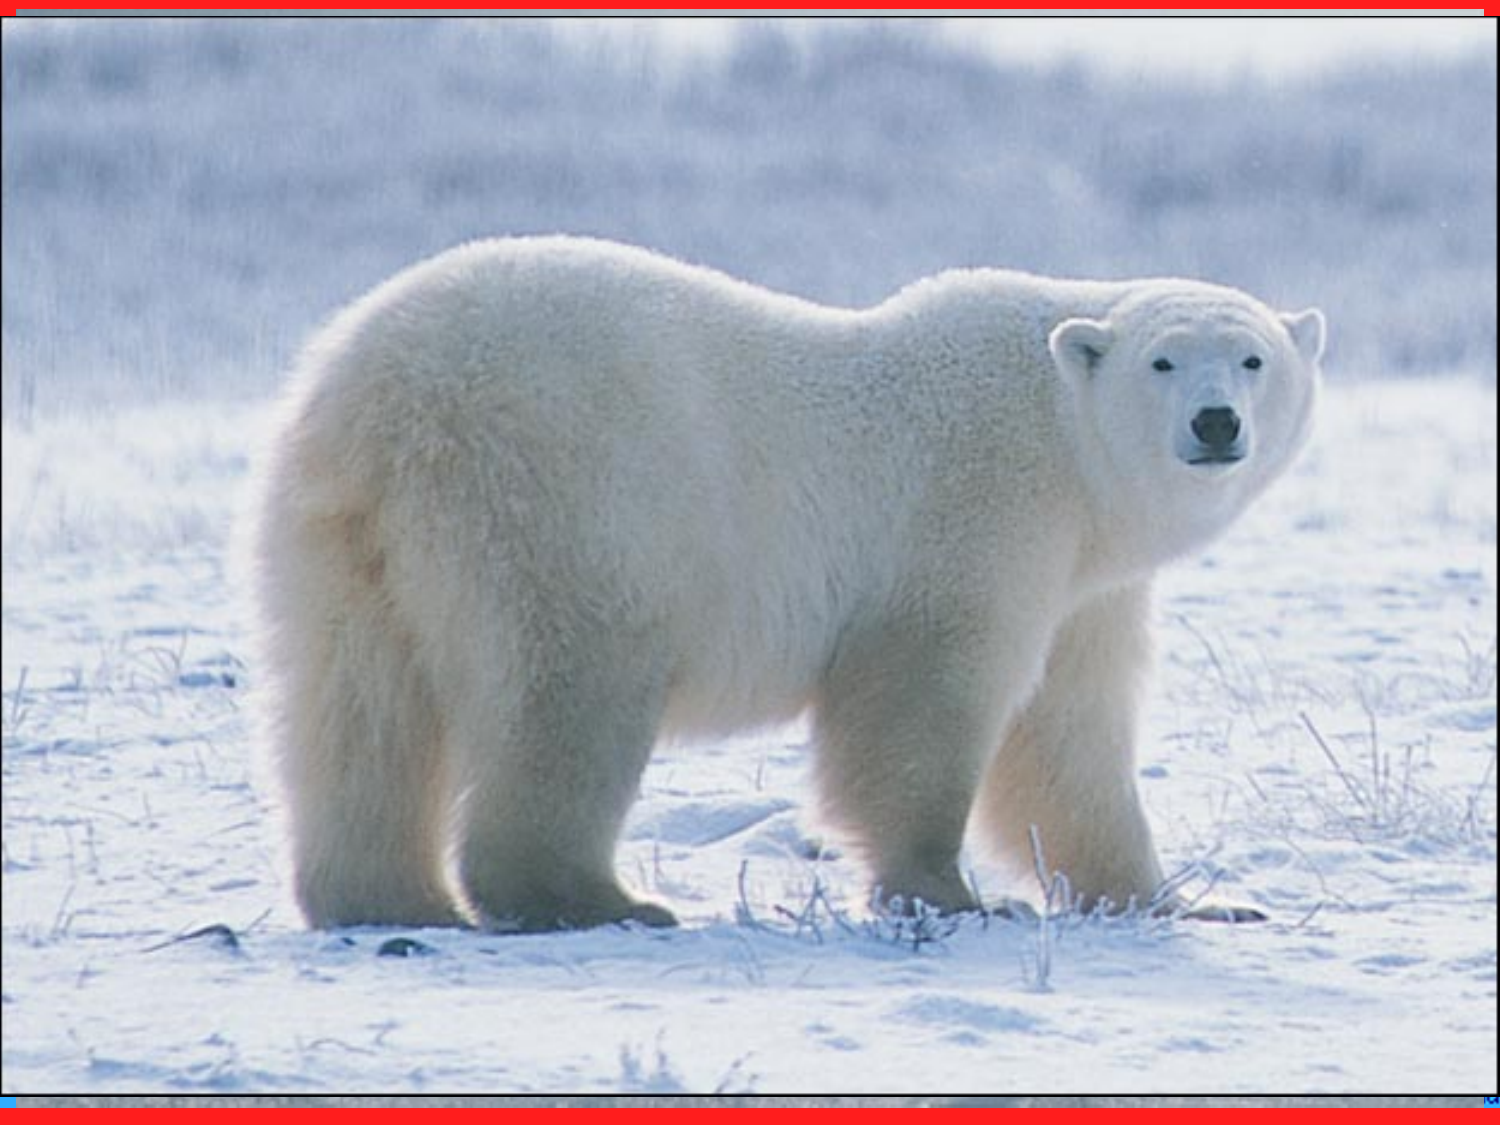

# Severna Kanada
Sestavljajo tri ozemlja
Najredkeje poseljena
Prebivalci domorodni Indijanci in Eskimi
Vir zaslužka lov in ribolov
Domovanje severnega medveda